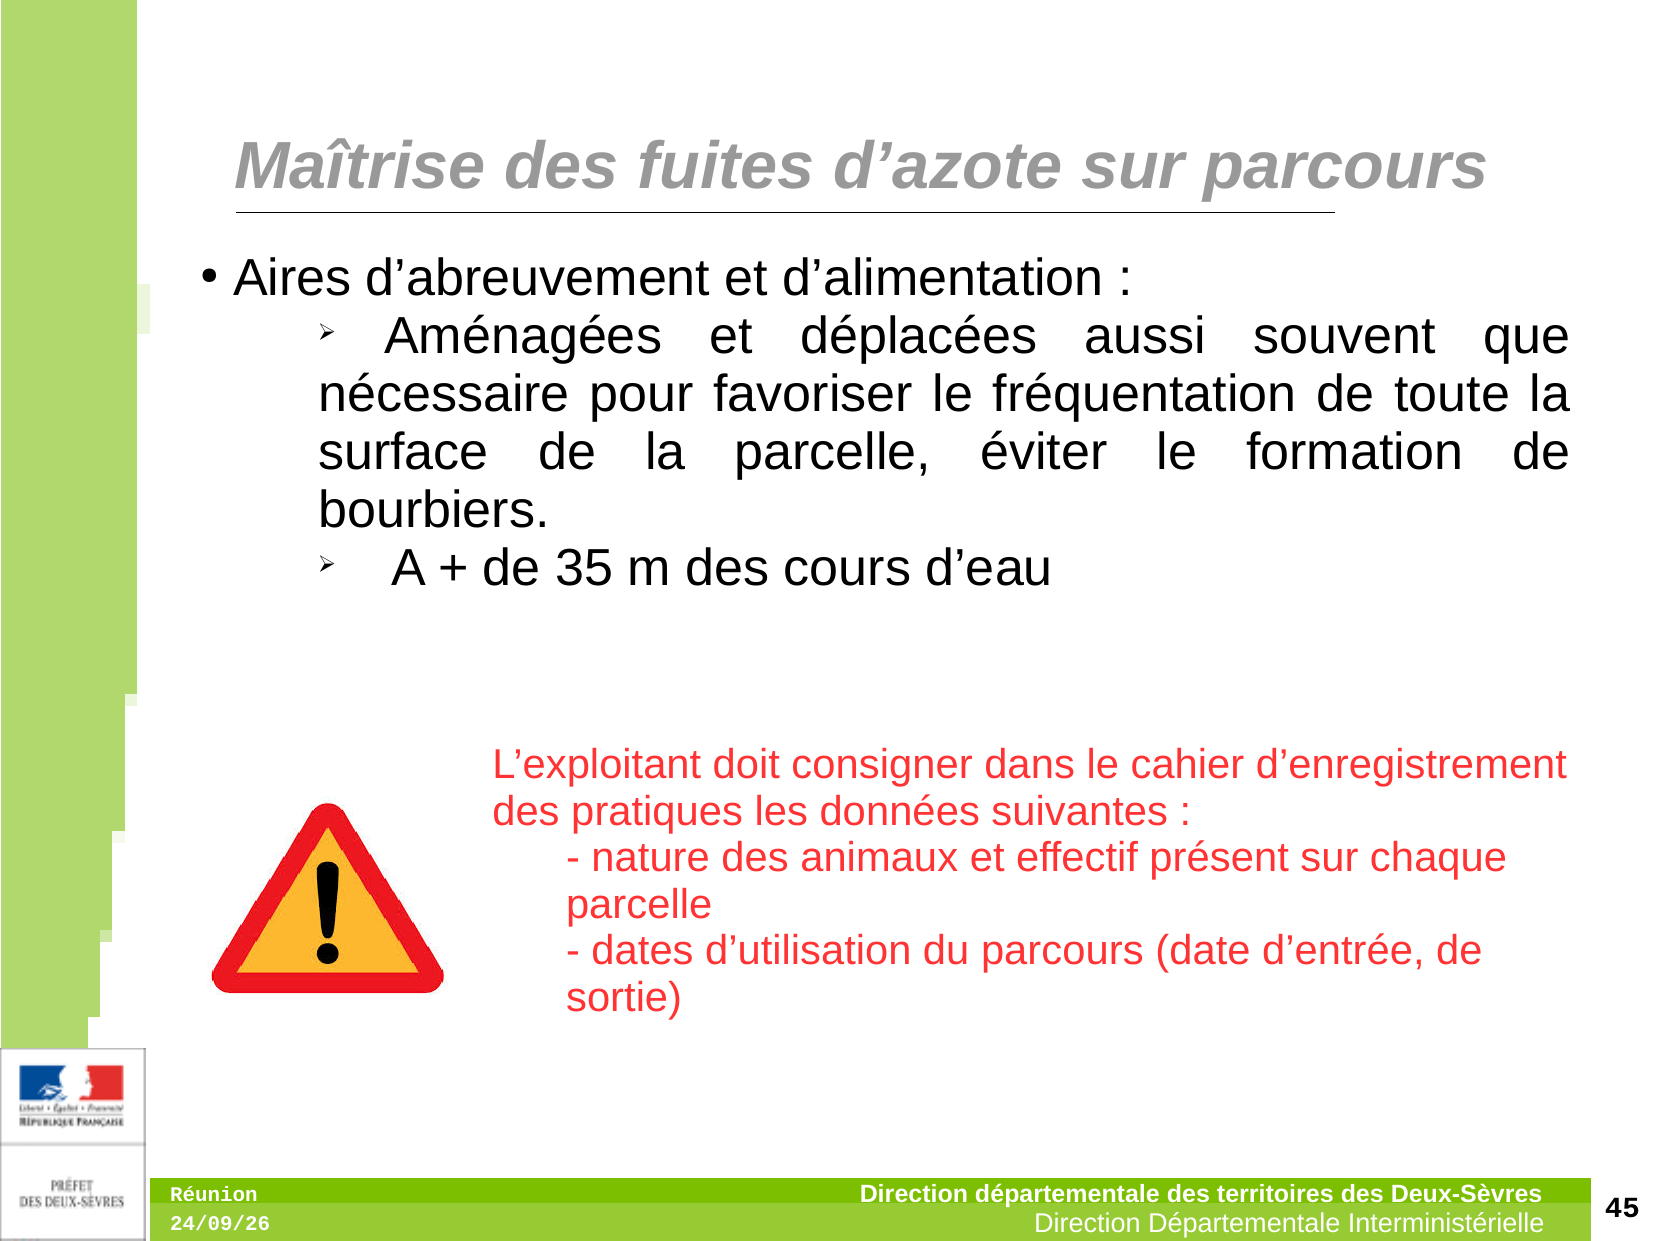

Maîtrise des fuites d’azote sur parcours
 Aires d’abreuvement et d’alimentation :
 Aménagées et déplacées aussi souvent que nécessaire pour favoriser le fréquentation de toute la surface de la parcelle, éviter le formation de bourbiers.
 	A + de 35 m des cours d’eau
L’exploitant doit consigner dans le cahier d’enregistrement des pratiques les données suivantes :
	- nature des animaux et effectif présent sur chaque 		parcelle
	- dates d’utilisation du parcours (date d’entrée, de 		sortie)
Réunion